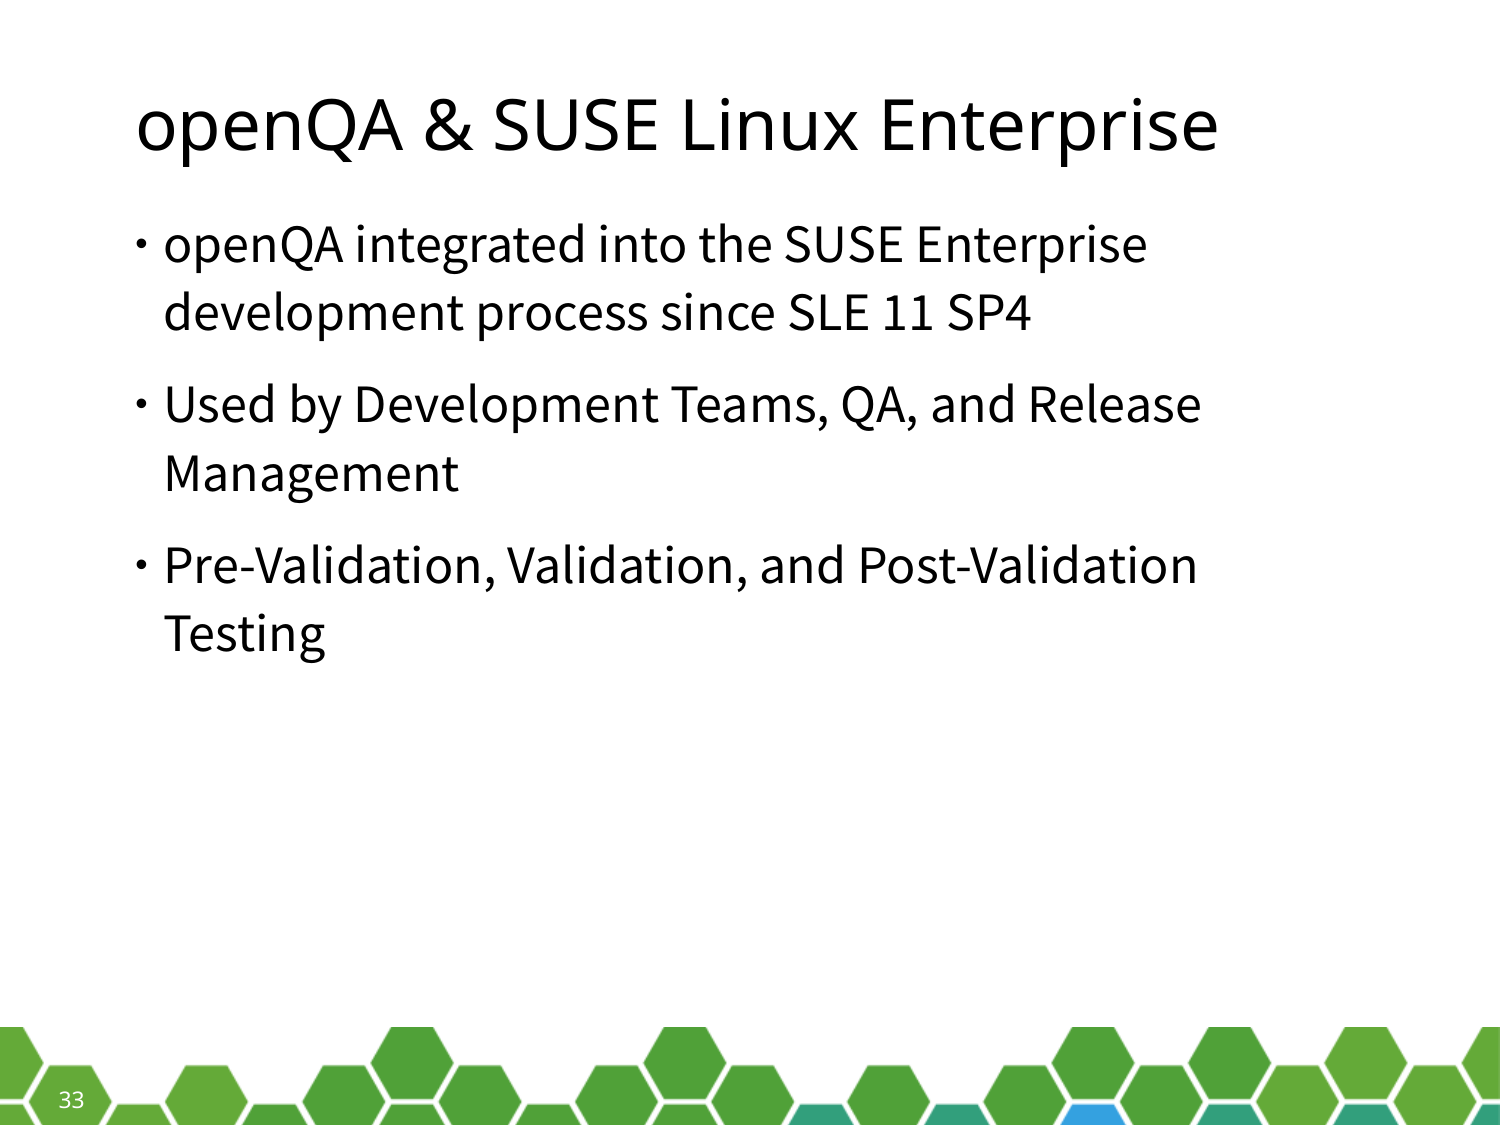

# openQA & SUSE Linux Enterprise
openQA integrated into the SUSE Enterprise development process since SLE 11 SP4
Used by Development Teams, QA, and Release Management
Pre-Validation, Validation, and Post-Validation Testing